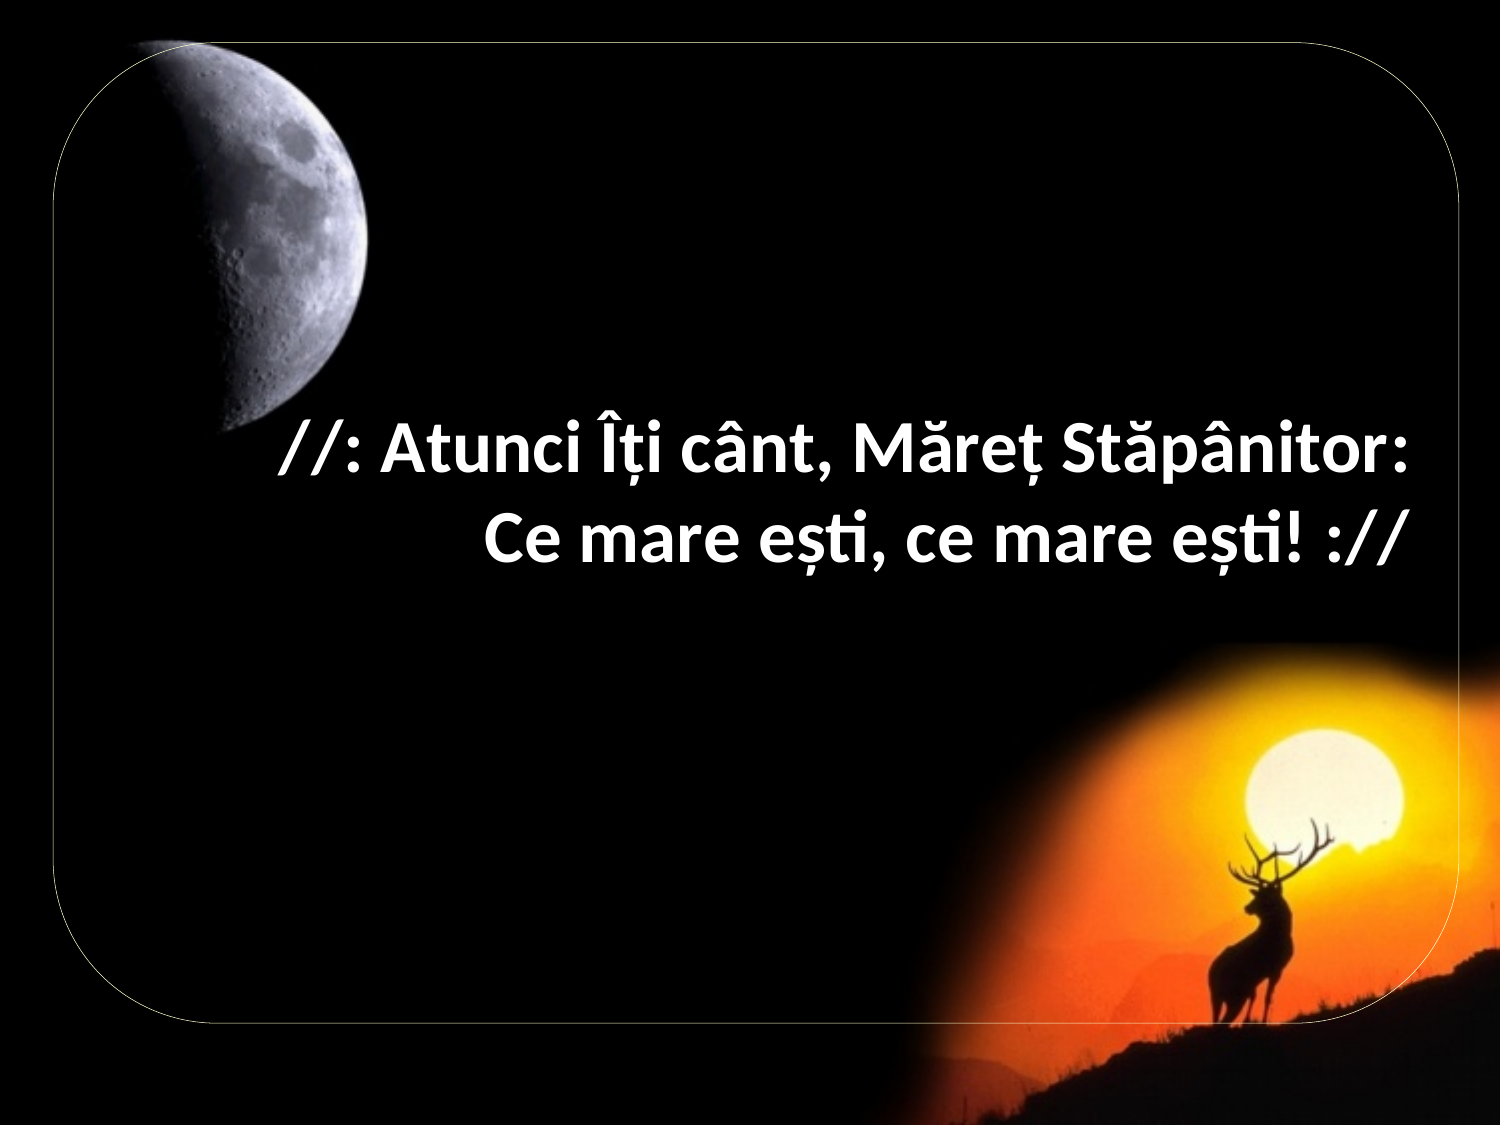

//: Atunci Îţi cânt, Măreţ Stăpânitor:
Ce mare eşti, ce mare eşti! ://